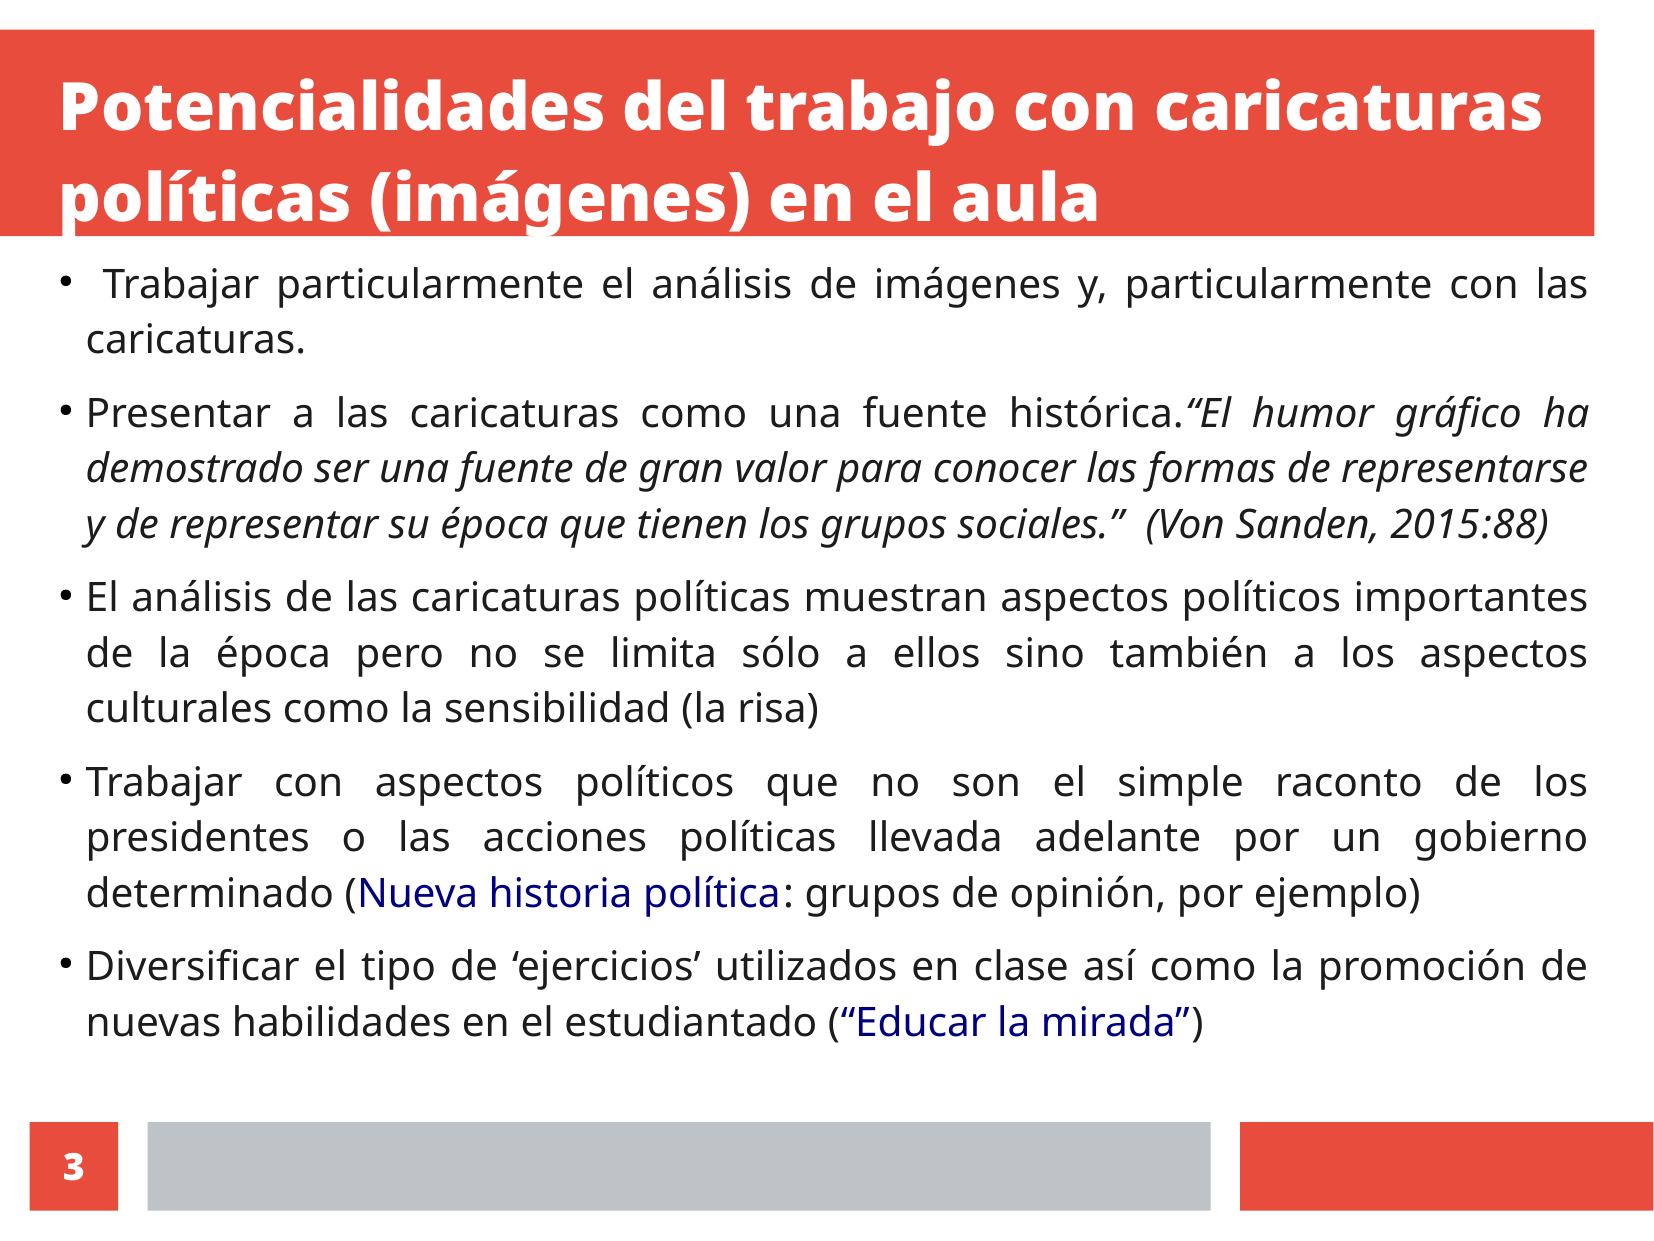

# Potencialidades del trabajo con caricaturas políticas (imágenes) en el aula
 Trabajar particularmente el análisis de imágenes y, particularmente con las caricaturas.
Presentar a las caricaturas como una fuente histórica.“El humor gráfico ha demostrado ser una fuente de gran valor para conocer las formas de representarse y de representar su época que tienen los grupos sociales.” (Von Sanden, 2015:88)
El análisis de las caricaturas políticas muestran aspectos políticos importantes de la época pero no se limita sólo a ellos sino también a los aspectos culturales como la sensibilidad (la risa)
Trabajar con aspectos políticos que no son el simple raconto de los presidentes o las acciones políticas llevada adelante por un gobierno determinado (Nueva historia política: grupos de opinión, por ejemplo)
Diversificar el tipo de ‘ejercicios’ utilizados en clase así como la promoción de nuevas habilidades en el estudiantado (“Educar la mirada”)
3